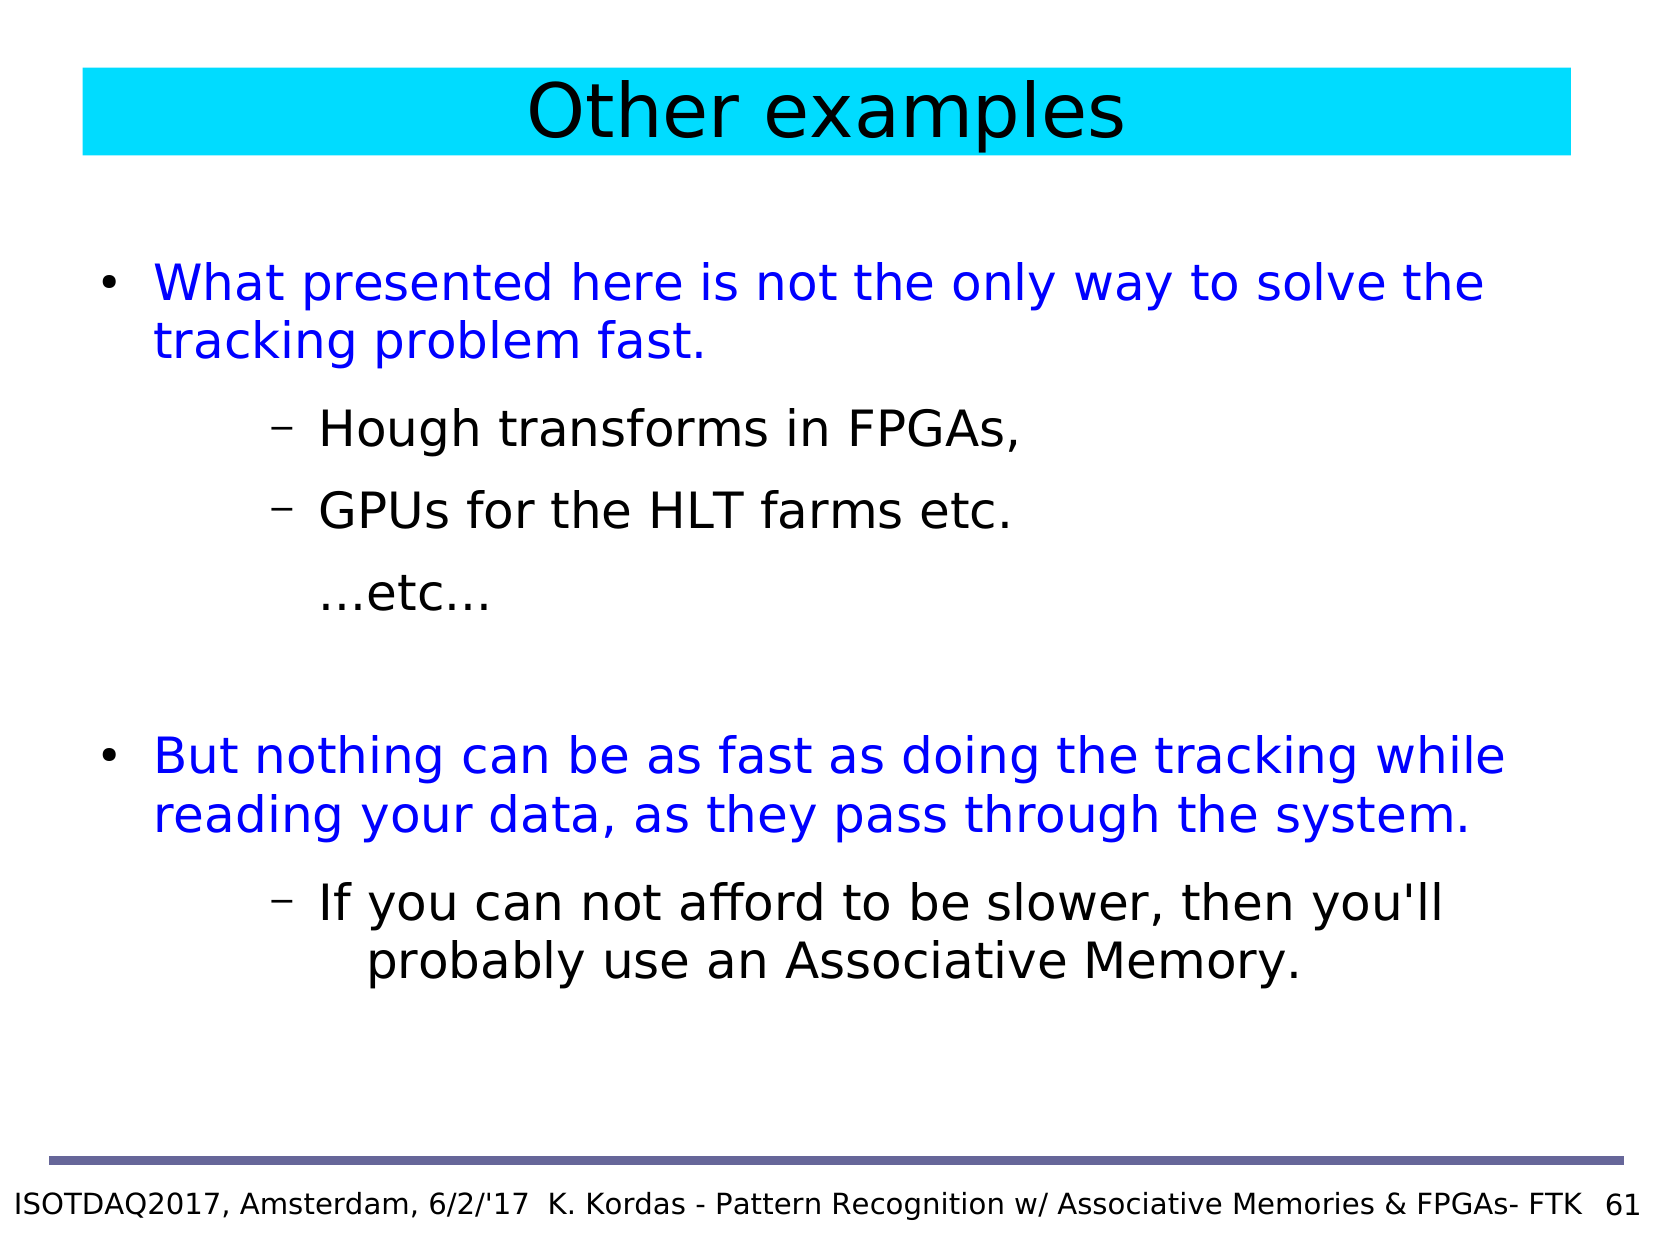

# Other examples
What presented here is not the only way to solve the tracking problem fast.
Hough transforms in FPGAs,
GPUs for the HLT farms etc.
...etc...
But nothing can be as fast as doing the tracking while reading your data, as they pass through the system.
If you can not afford to be slower, then you'll probably use an Associative Memory.
ISOTDAQ2017, Amsterdam, 6/2/'17
K. Kordas - Pattern Recognition w/ Associative Memories & FPGAs- FTK
61